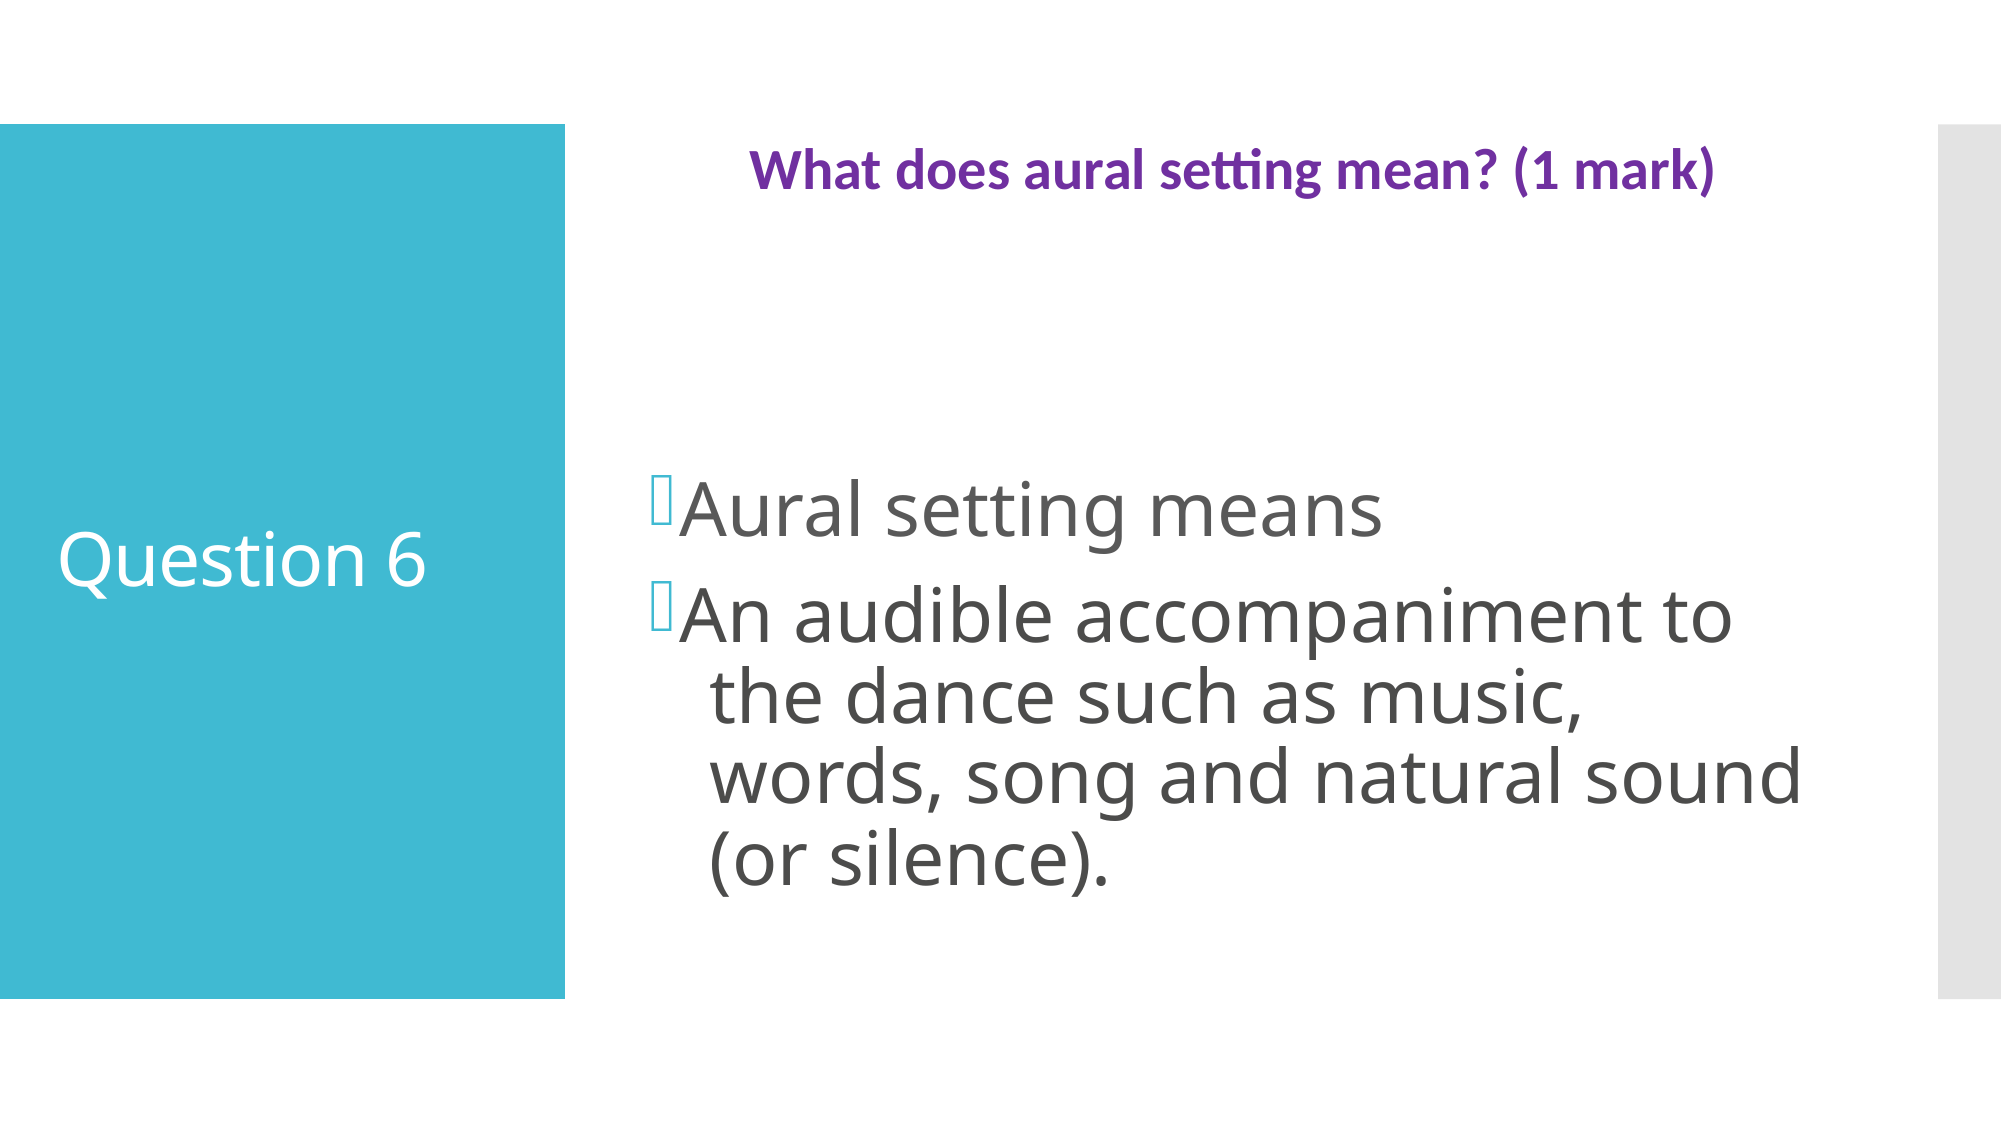

What does aural setting mean? (1 mark)
# Question 6
Aural setting means
An audible accompaniment to the dance such as music, words, song and natural sound (or silence).